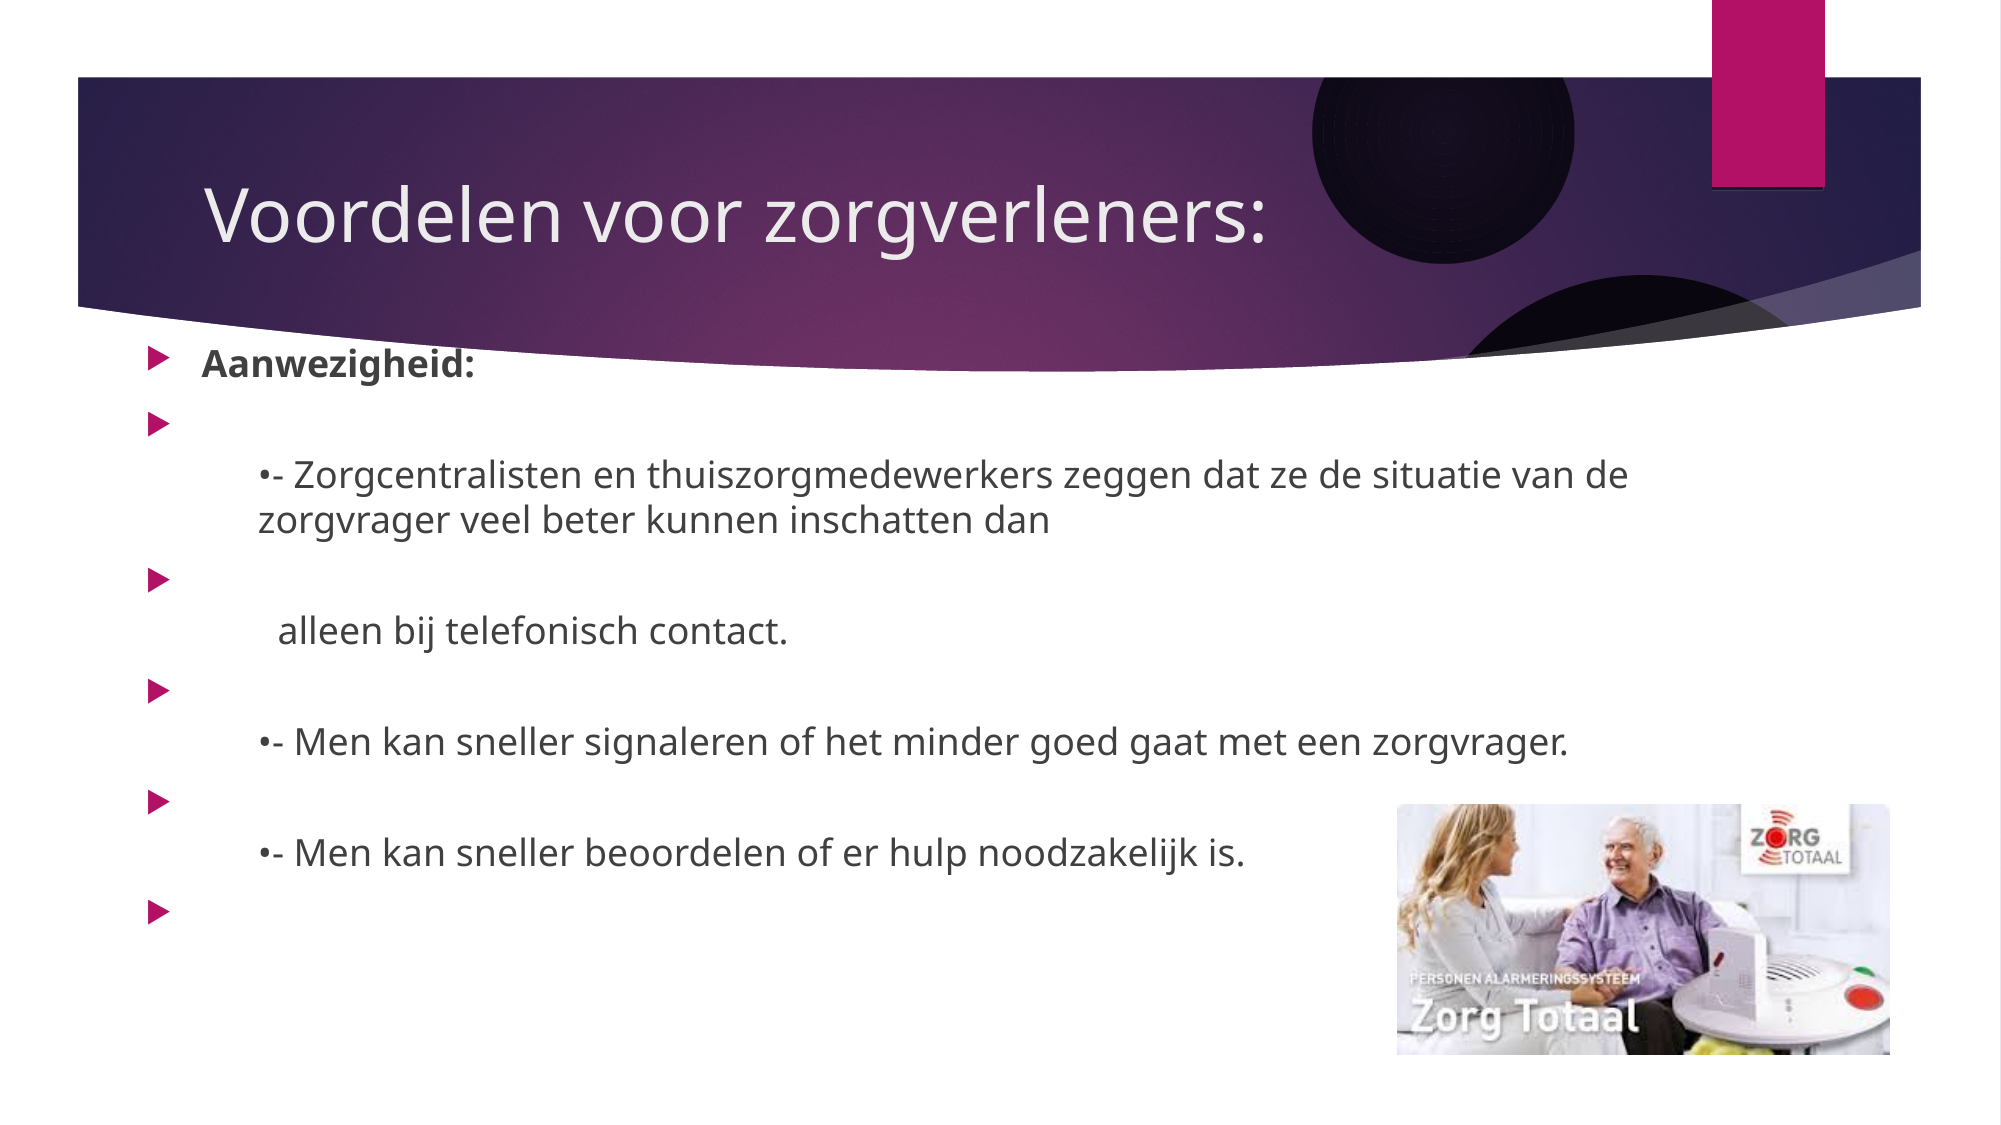

# Voordelen voor zorgverleners:
Aanwezigheid:
•- Zorgcentralisten en thuiszorgmedewerkers zeggen dat ze de situatie van de zorgvrager veel beter kunnen inschatten dan
  alleen bij telefonisch contact.
•- Men kan sneller signaleren of het minder goed gaat met een zorgvrager.
•- Men kan sneller beoordelen of er hulp noodzakelijk is.